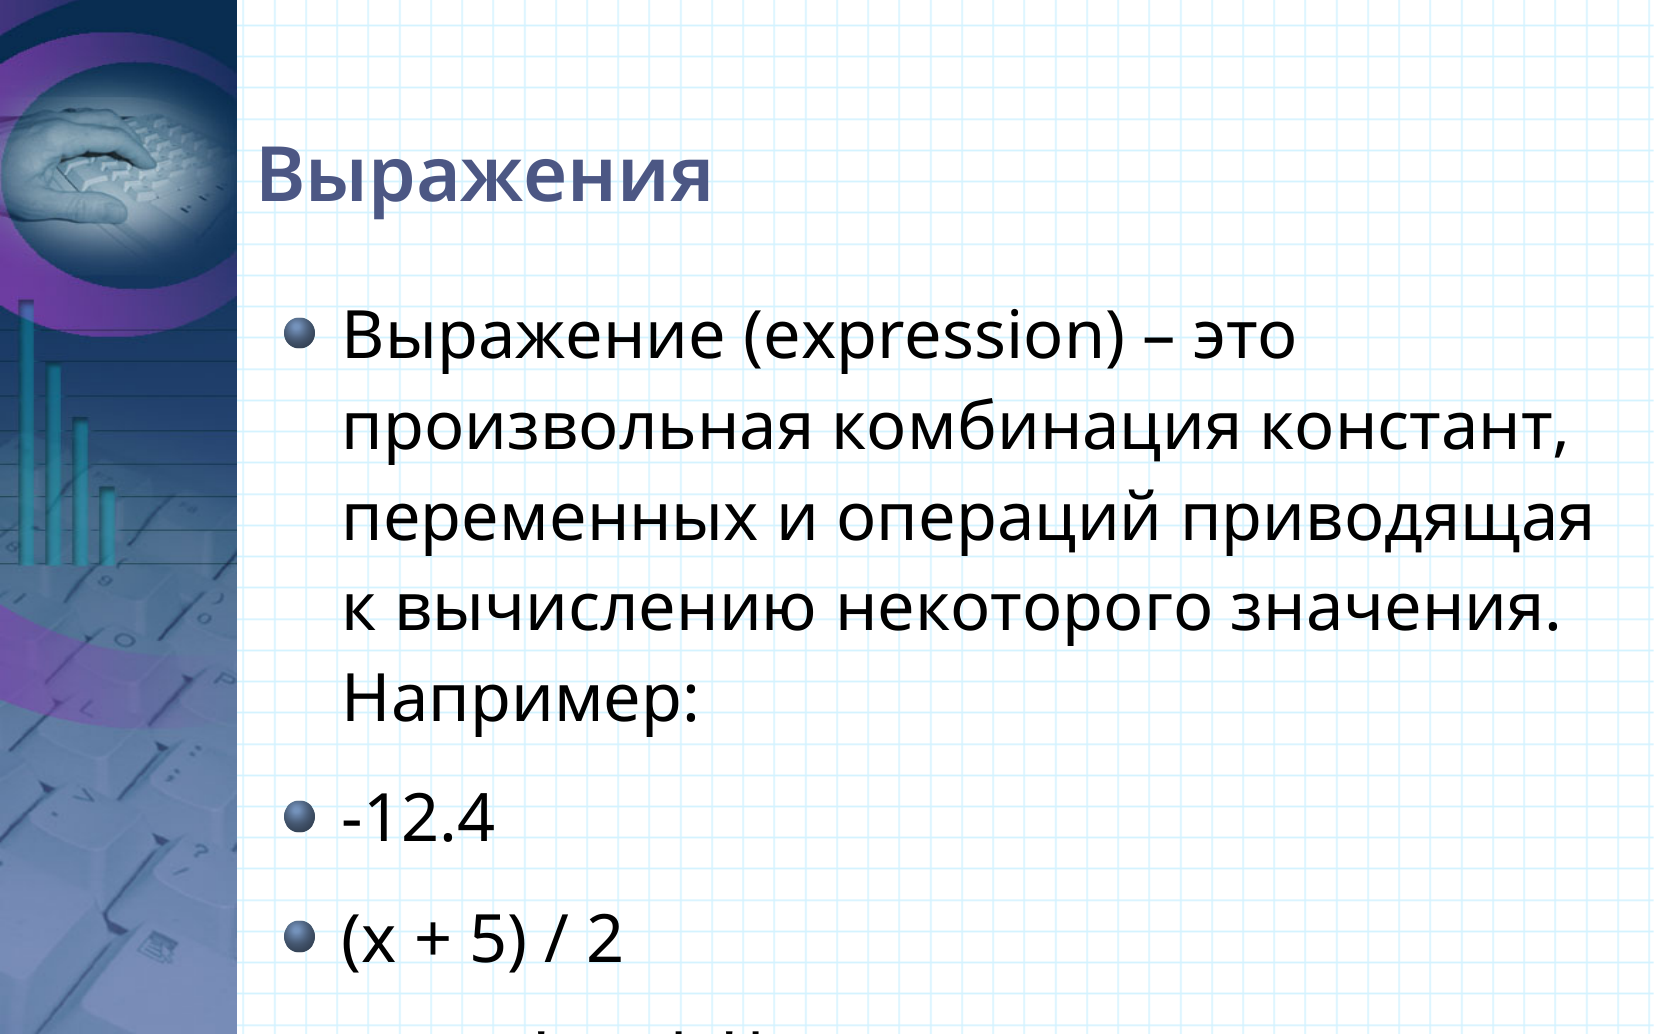

# Выражения
Выражение (expression) – это произвольная комбинация констант, переменных и операций приводящая к вычислению некоторого значения. Например:
-12.4
(x + 5) / 2
sqrt(a*a + b*b)